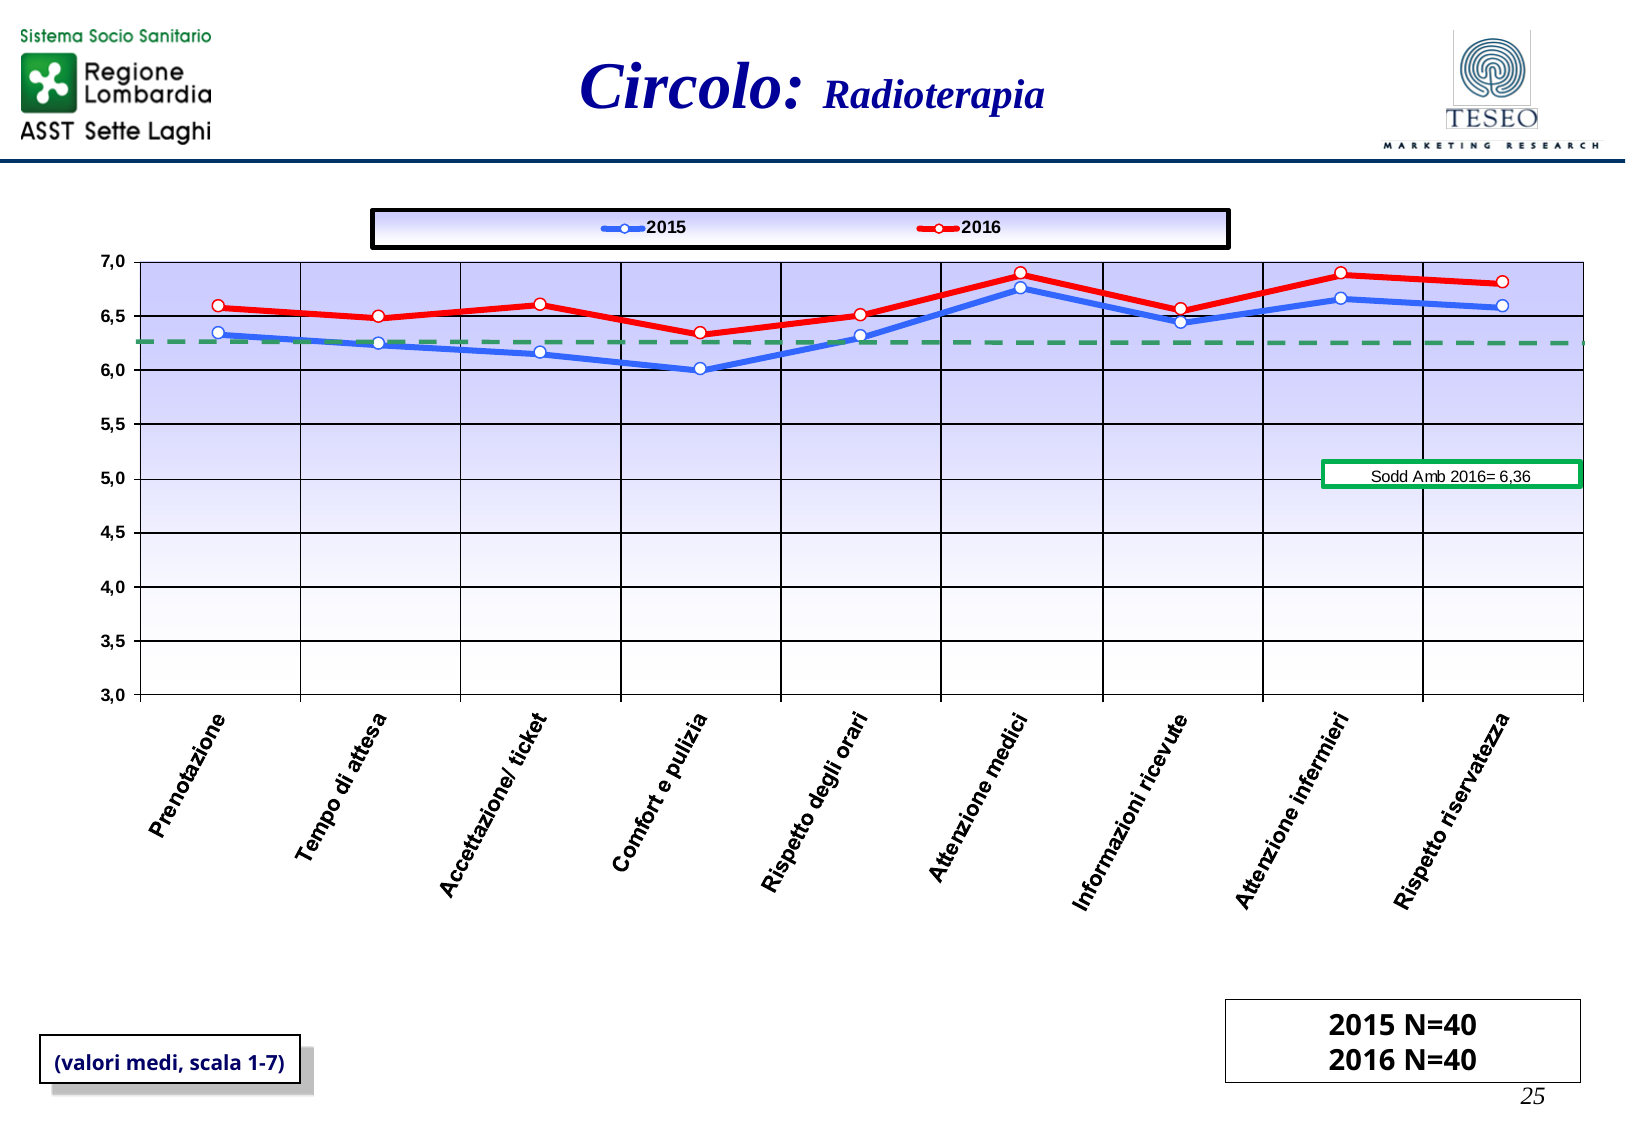

Circolo: Radioterapia
2015 N=40
2016 N=40
(valori medi, scala 1-7)